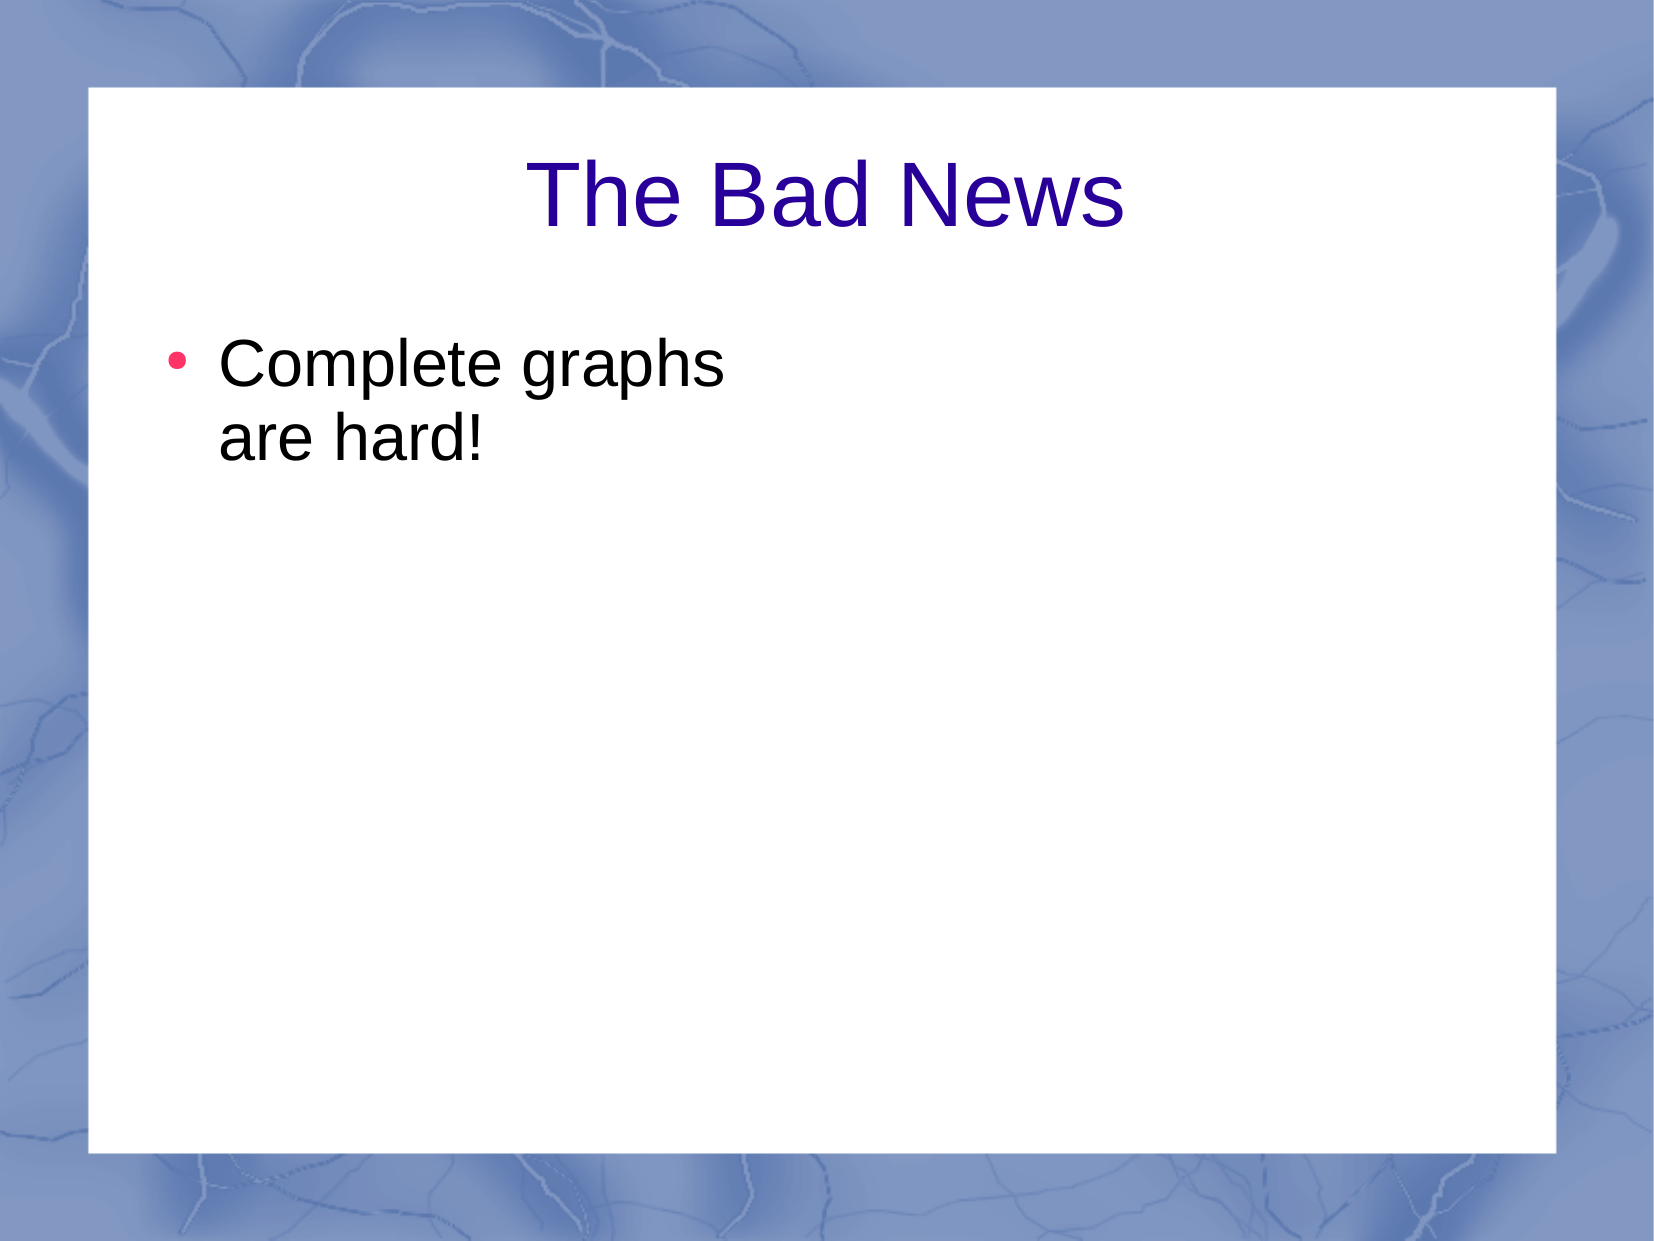

# The Bad News
Complete graphs are hard!